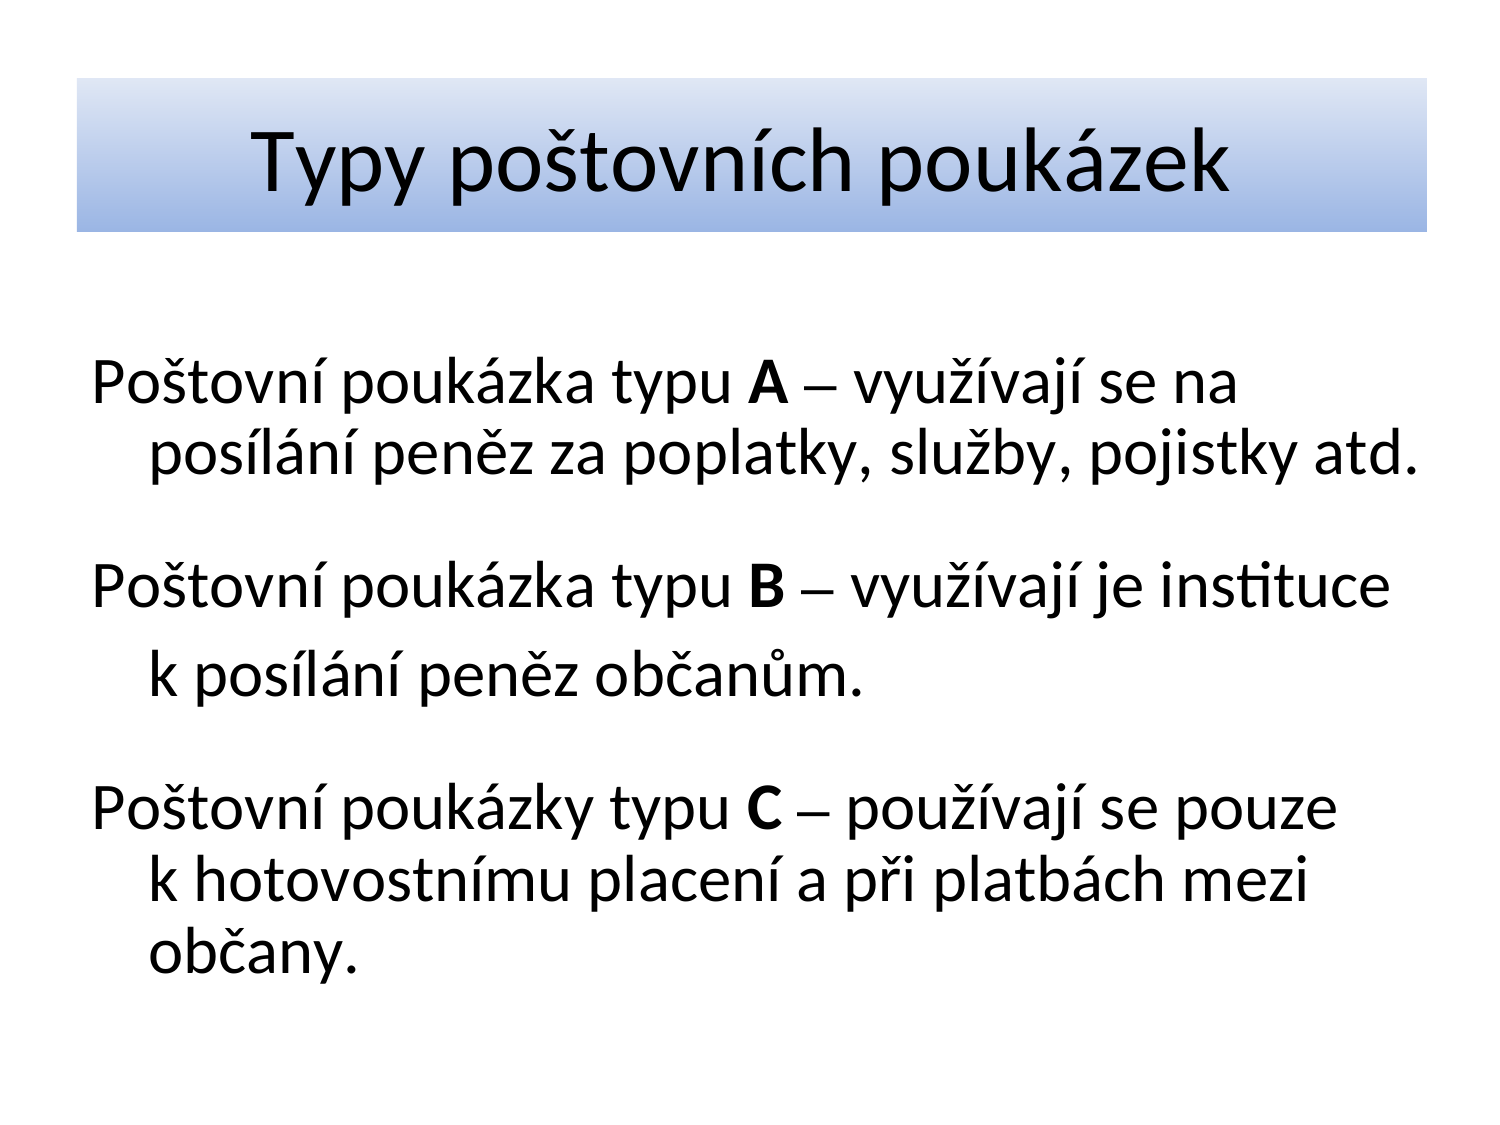

# Typy poštovních poukázek
Poštovní poukázka typu A ‒ využívají se na posílání peněz za poplatky, služby, pojistky atd.
Poštovní poukázka typu B ‒ využívají je instituce
	k posílání peněz občanům.
Poštovní poukázky typu C ‒ používají se pouze k hotovostnímu placení a při platbách mezi občany.